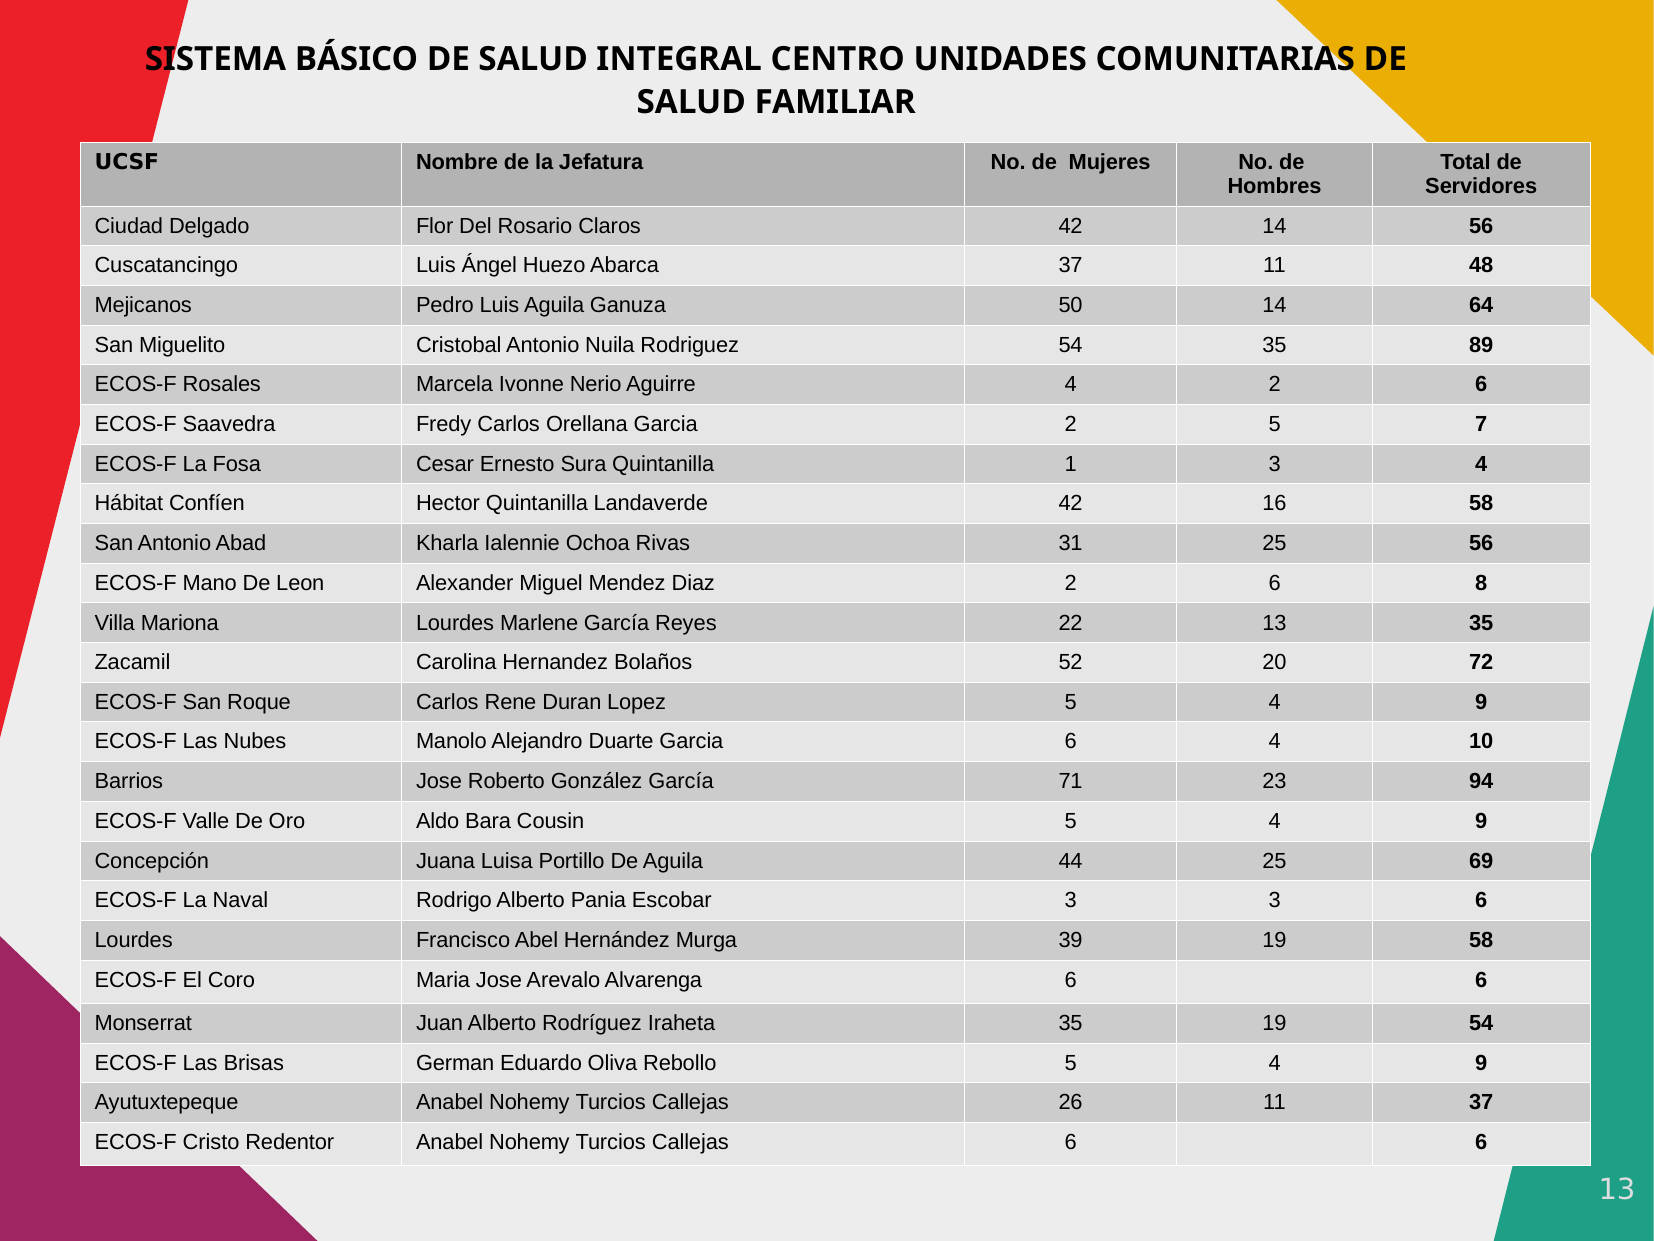

# SISTEMA BÁSICO DE SALUD INTEGRAL CENTRO UNIDADES COMUNITARIAS DE SALUD FAMILIAR
| UCSF | Nombre de la Jefatura | No. de Mujeres | No. de Hombres | Total de Servidores |
| --- | --- | --- | --- | --- |
| Ciudad Delgado | Flor Del Rosario Claros | 42 | 14 | 56 |
| Cuscatancingo | Luis Ángel Huezo Abarca | 37 | 11 | 48 |
| Mejicanos | Pedro Luis Aguila Ganuza | 50 | 14 | 64 |
| San Miguelito | Cristobal Antonio Nuila Rodriguez | 54 | 35 | 89 |
| ECOS-F Rosales | Marcela Ivonne Nerio Aguirre | 4 | 2 | 6 |
| ECOS-F Saavedra | Fredy Carlos Orellana Garcia | 2 | 5 | 7 |
| ECOS-F La Fosa | Cesar Ernesto Sura Quintanilla | 1 | 3 | 4 |
| Hábitat Confíen | Hector Quintanilla Landaverde | 42 | 16 | 58 |
| San Antonio Abad | Kharla Ialennie Ochoa Rivas | 31 | 25 | 56 |
| ECOS-F Mano De Leon | Alexander Miguel Mendez Diaz | 2 | 6 | 8 |
| Villa Mariona | Lourdes Marlene García Reyes | 22 | 13 | 35 |
| Zacamil | Carolina Hernandez Bolaños | 52 | 20 | 72 |
| ECOS-F San Roque | Carlos Rene Duran Lopez | 5 | 4 | 9 |
| ECOS-F Las Nubes | Manolo Alejandro Duarte Garcia | 6 | 4 | 10 |
| Barrios | Jose Roberto González García | 71 | 23 | 94 |
| ECOS-F Valle De Oro | Aldo Bara Cousin | 5 | 4 | 9 |
| Concepción | Juana Luisa Portillo De Aguila | 44 | 25 | 69 |
| ECOS-F La Naval | Rodrigo Alberto Pania Escobar | 3 | 3 | 6 |
| Lourdes | Francisco Abel Hernández Murga | 39 | 19 | 58 |
| ECOS-F El Coro | Maria Jose Arevalo Alvarenga | 6 | | 6 |
| Monserrat | Juan Alberto Rodríguez Iraheta | 35 | 19 | 54 |
| ECOS-F Las Brisas | German Eduardo Oliva Rebollo | 5 | 4 | 9 |
| Ayutuxtepeque | Anabel Nohemy Turcios Callejas | 26 | 11 | 37 |
| ECOS-F Cristo Redentor | Anabel Nohemy Turcios Callejas | 6 | | 6 |
13